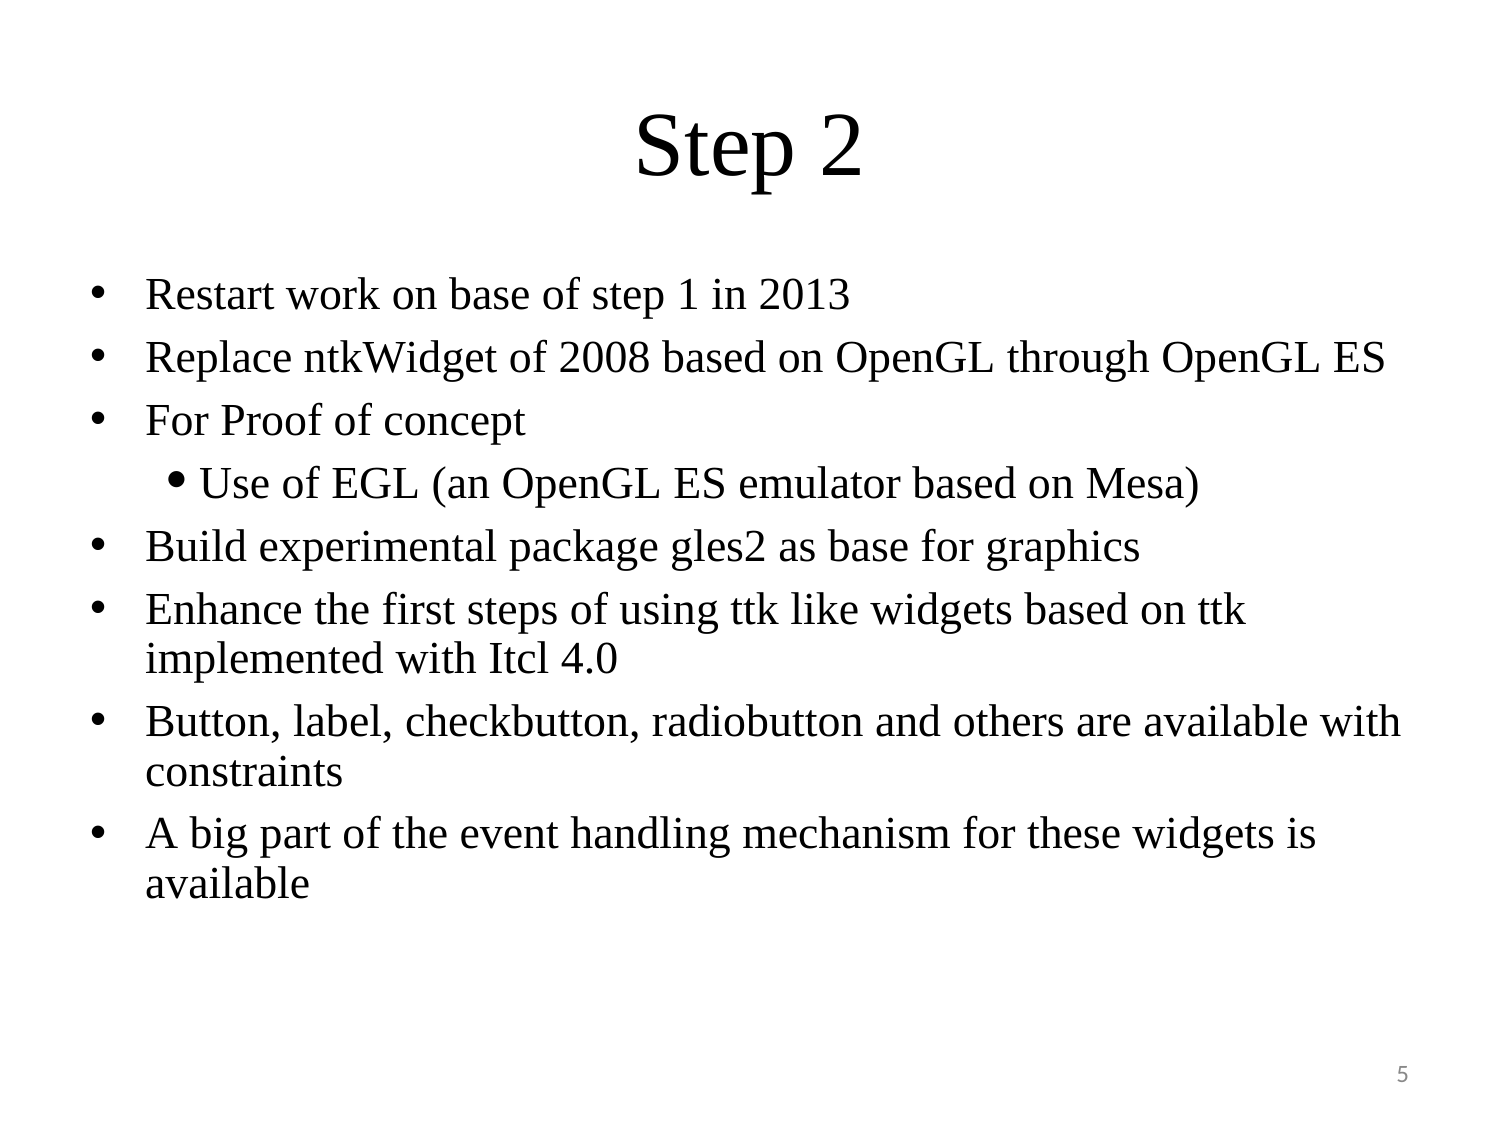

Step 2
Restart work on base of step 1 in 2013
Replace ntkWidget of 2008 based on OpenGL through OpenGL ES
For Proof of concept
 Use of EGL (an OpenGL ES emulator based on Mesa)
Build experimental package gles2 as base for graphics
Enhance the first steps of using ttk like widgets based on ttk implemented with Itcl 4.0
Button, label, checkbutton, radiobutton and others are available with constraints
A big part of the event handling mechanism for these widgets is available
5